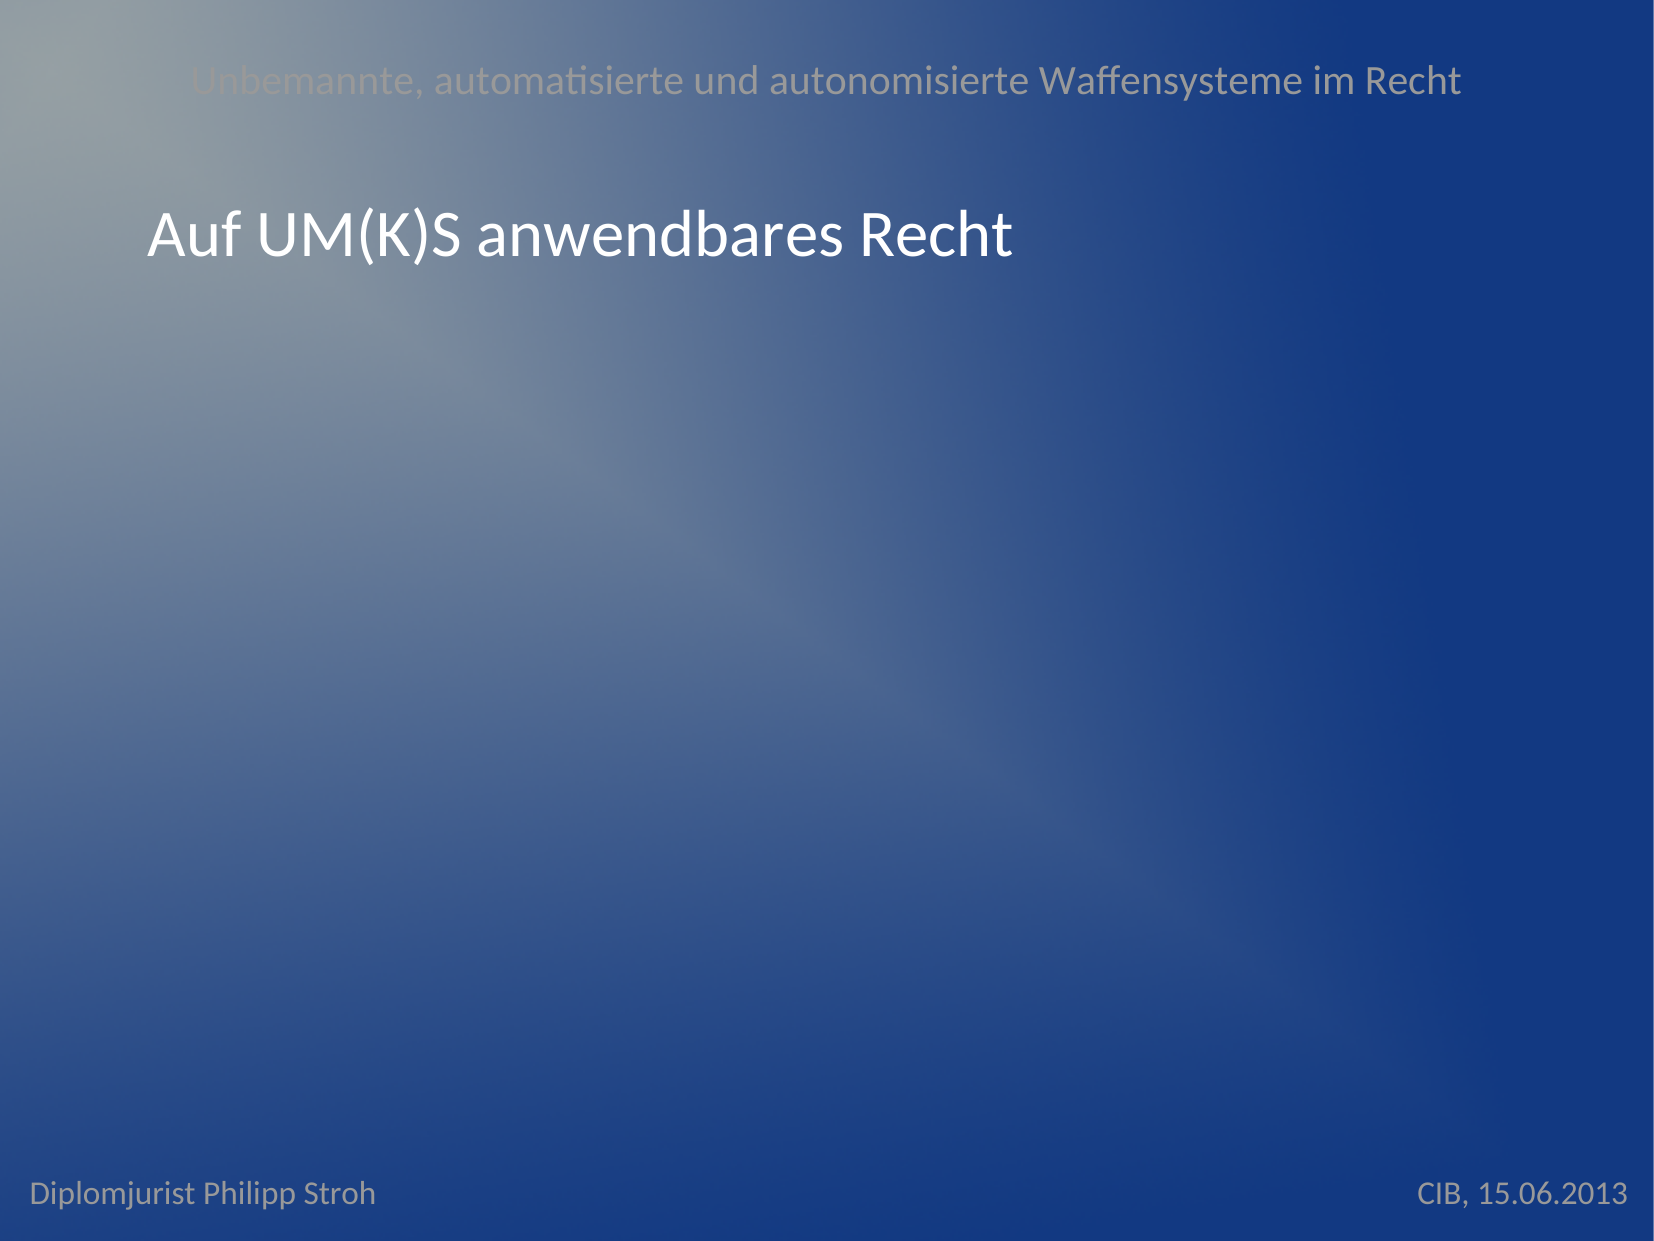

# Unbemannte, automatisierte und autonomisierte Waffensysteme im Recht
Auf UM(K)S anwendbares Recht
Diplomjurist Philipp Stroh
CIB, 15.06.2013